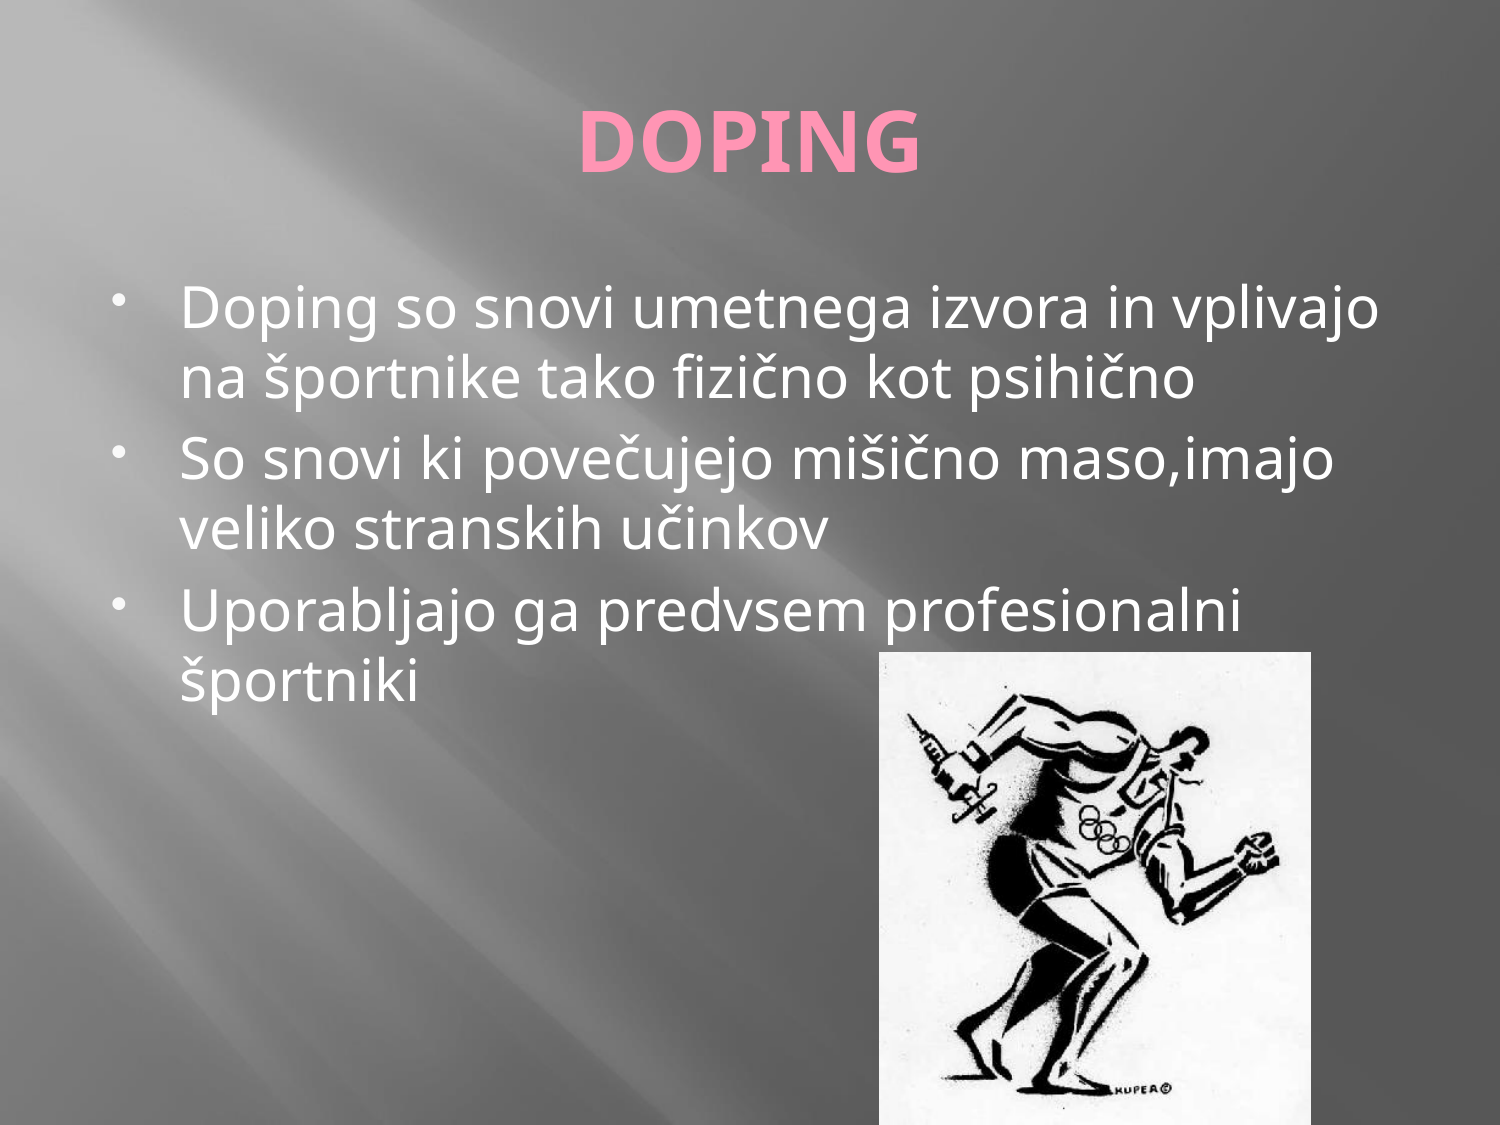

# DOPING
Doping so snovi umetnega izvora in vplivajo na športnike tako fizično kot psihično
So snovi ki povečujejo mišično maso,imajo veliko stranskih učinkov
Uporabljajo ga predvsem profesionalni športniki